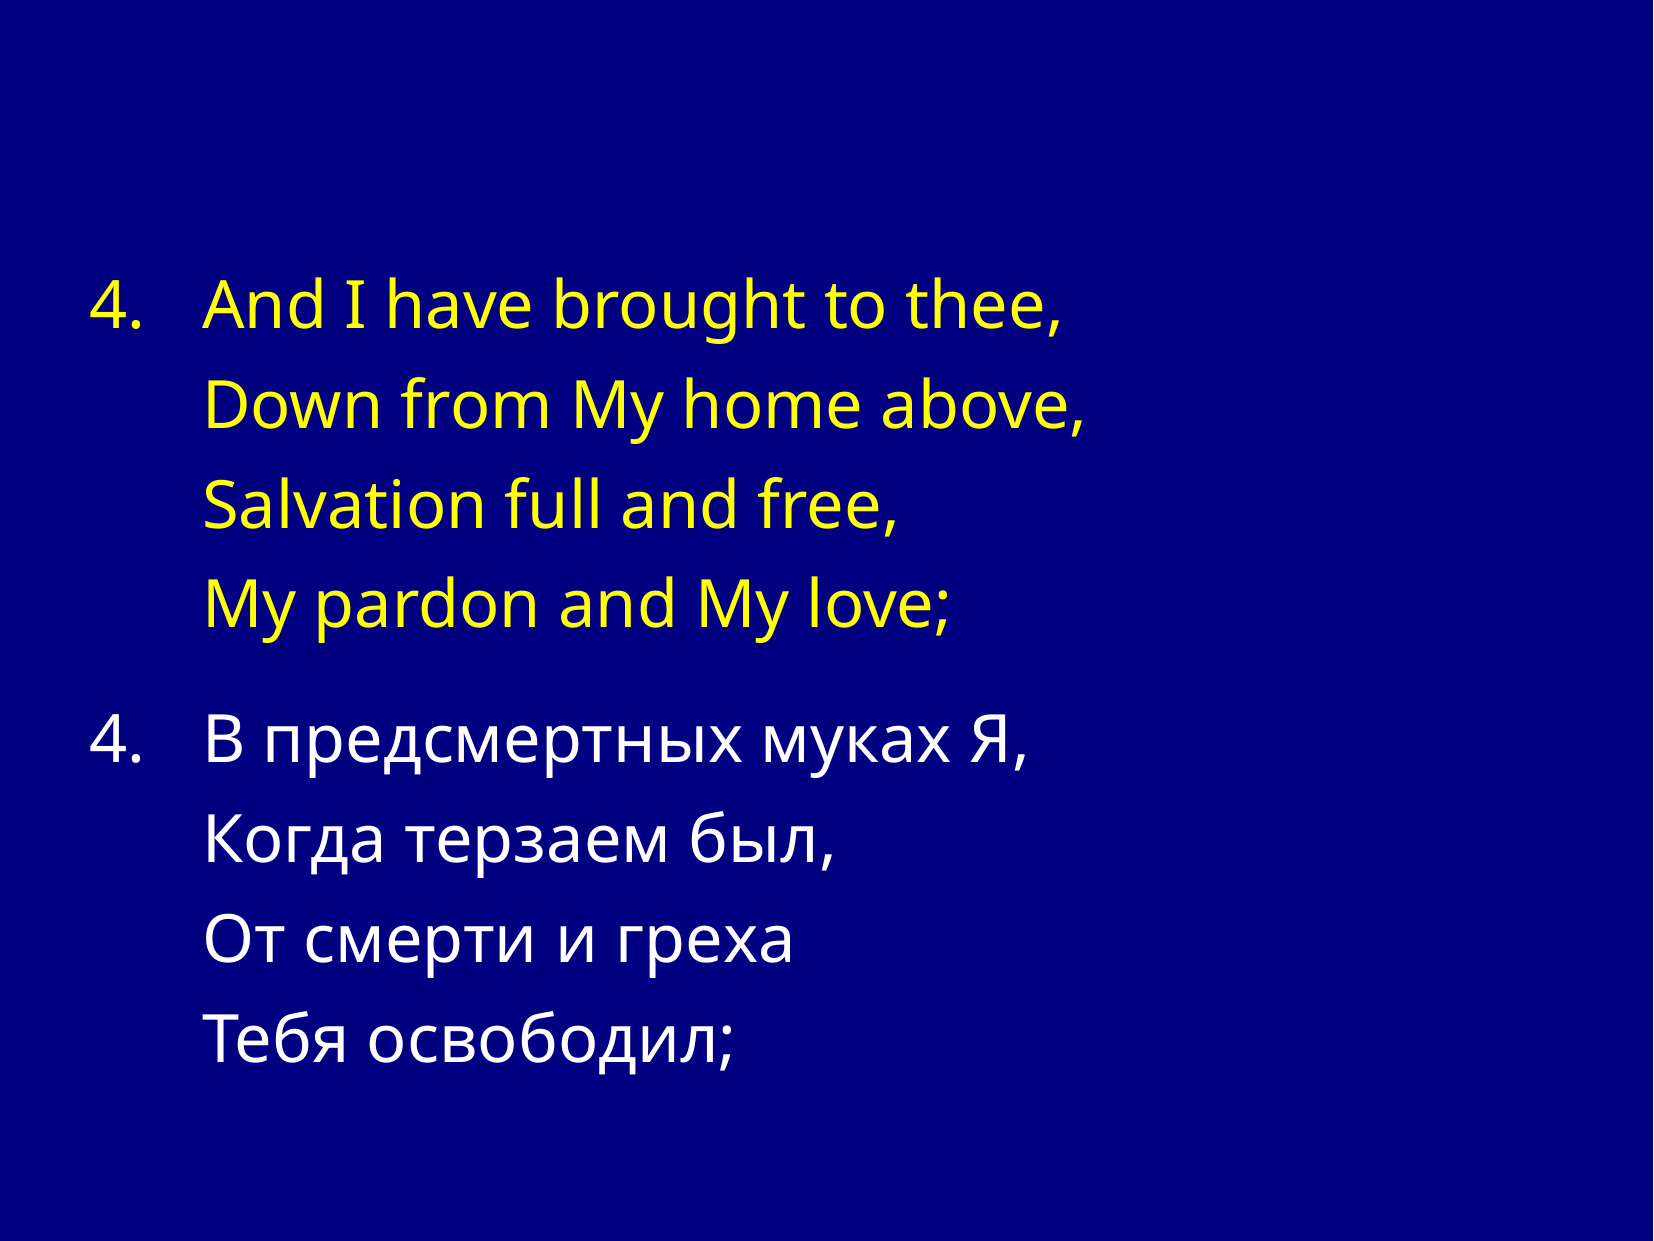

4.	And I have brought to thee,
	Down from My home above,
	Salvation full and free,
	My pardon and My love;
4.	В предсмертных муках Я,
	Когда терзаем был,
	От смерти и греха
	Тебя освободил;